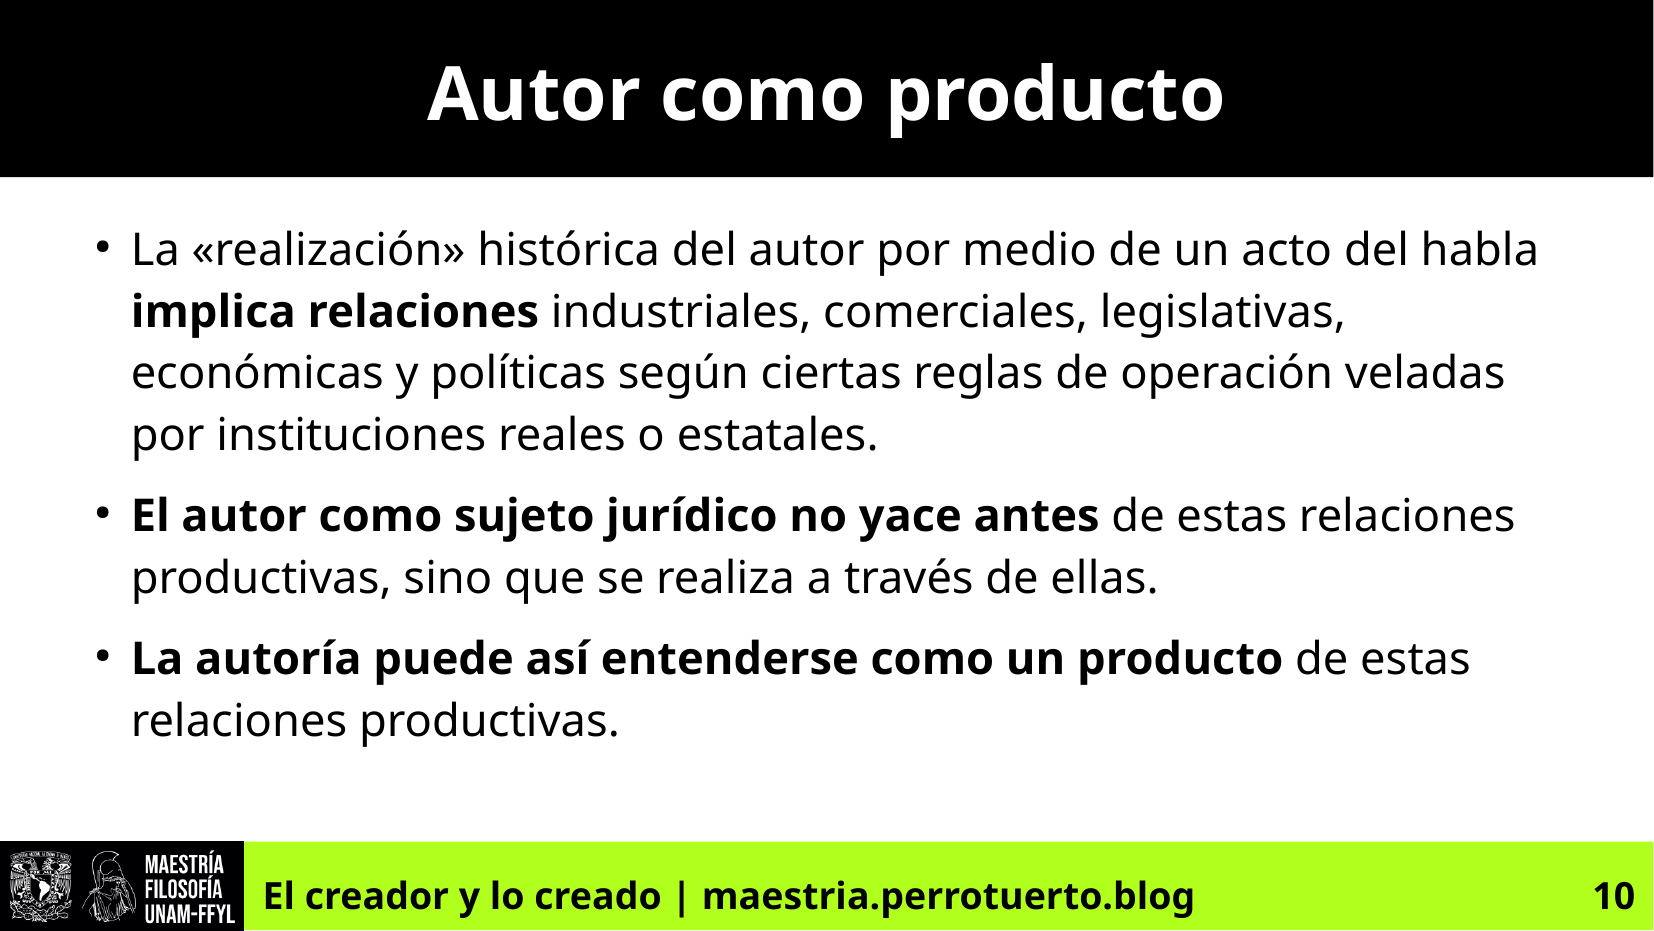

# Autor como producto
La «realización» histórica del autor por medio de un acto del habla implica relaciones industriales, comerciales, legislativas, económicas y políticas según ciertas reglas de operación veladas por instituciones reales o estatales.
El autor como sujeto jurídico no yace antes de estas relaciones productivas, sino que se realiza a través de ellas.
La autoría puede así entenderse como un producto de estas relaciones productivas.